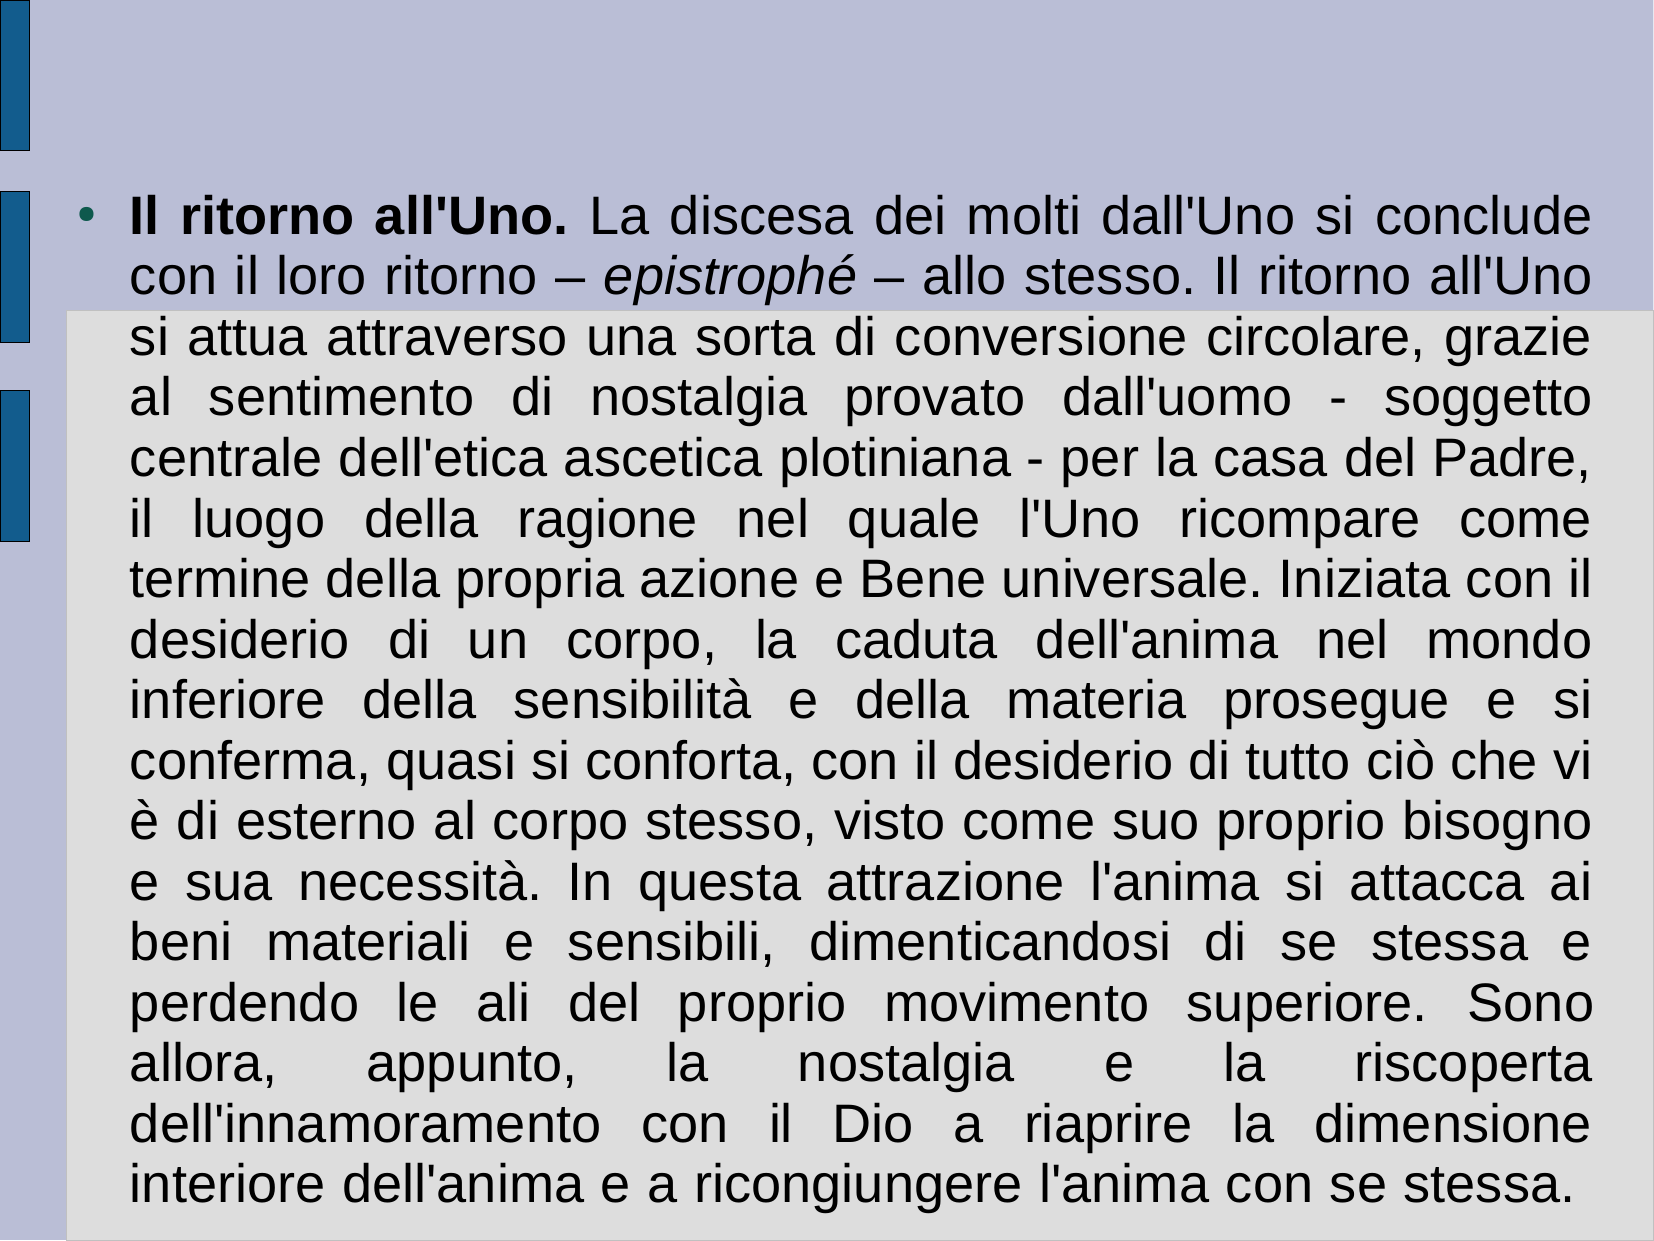

#
Il ritorno all'Uno. La discesa dei molti dall'Uno si conclude con il loro ritorno – epistrophé – allo stesso. Il ritorno all'Uno si attua attraverso una sorta di conversione circolare, grazie al sentimento di nostalgia provato dall'uomo - soggetto centrale dell'etica ascetica plotiniana - per la casa del Padre, il luogo della ragione nel quale l'Uno ricompare come termine della propria azione e Bene universale. Iniziata con il desiderio di un corpo, la caduta dell'anima nel mondo inferiore della sensibilità e della materia prosegue e si conferma, quasi si conforta, con il desiderio di tutto ciò che vi è di esterno al corpo stesso, visto come suo proprio bisogno e sua necessità. In questa attrazione l'anima si attacca ai beni materiali e sensibili, dimenticandosi di se stessa e perdendo le ali del proprio movimento superiore. Sono allora, appunto, la nostalgia e la riscoperta dell'innamoramento con il Dio a riaprire la dimensione interiore dell'anima e a ricongiungere l'anima con se stessa.